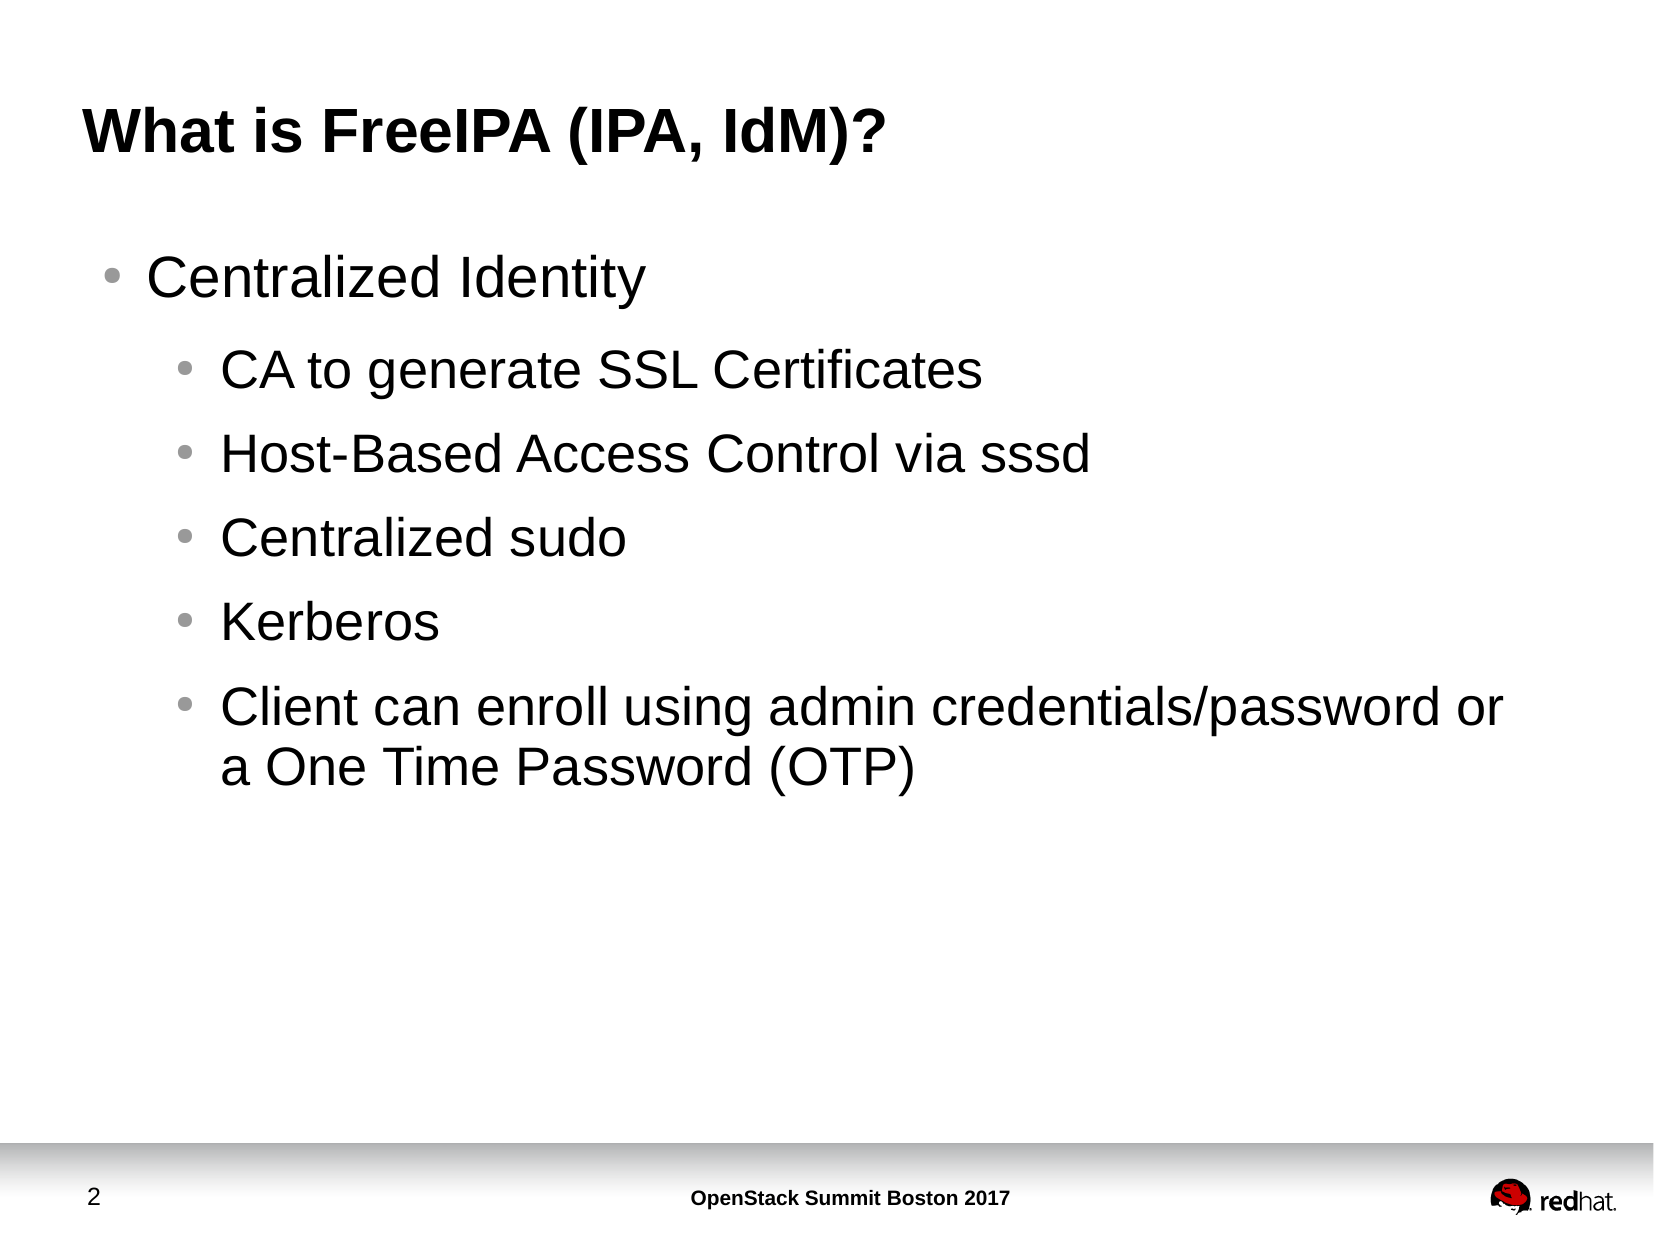

# What is FreeIPA (IPA, IdM)?
Centralized Identity
CA to generate SSL Certificates
Host-Based Access Control via sssd
Centralized sudo
Kerberos
Client can enroll using admin credentials/password or a One Time Password (OTP)